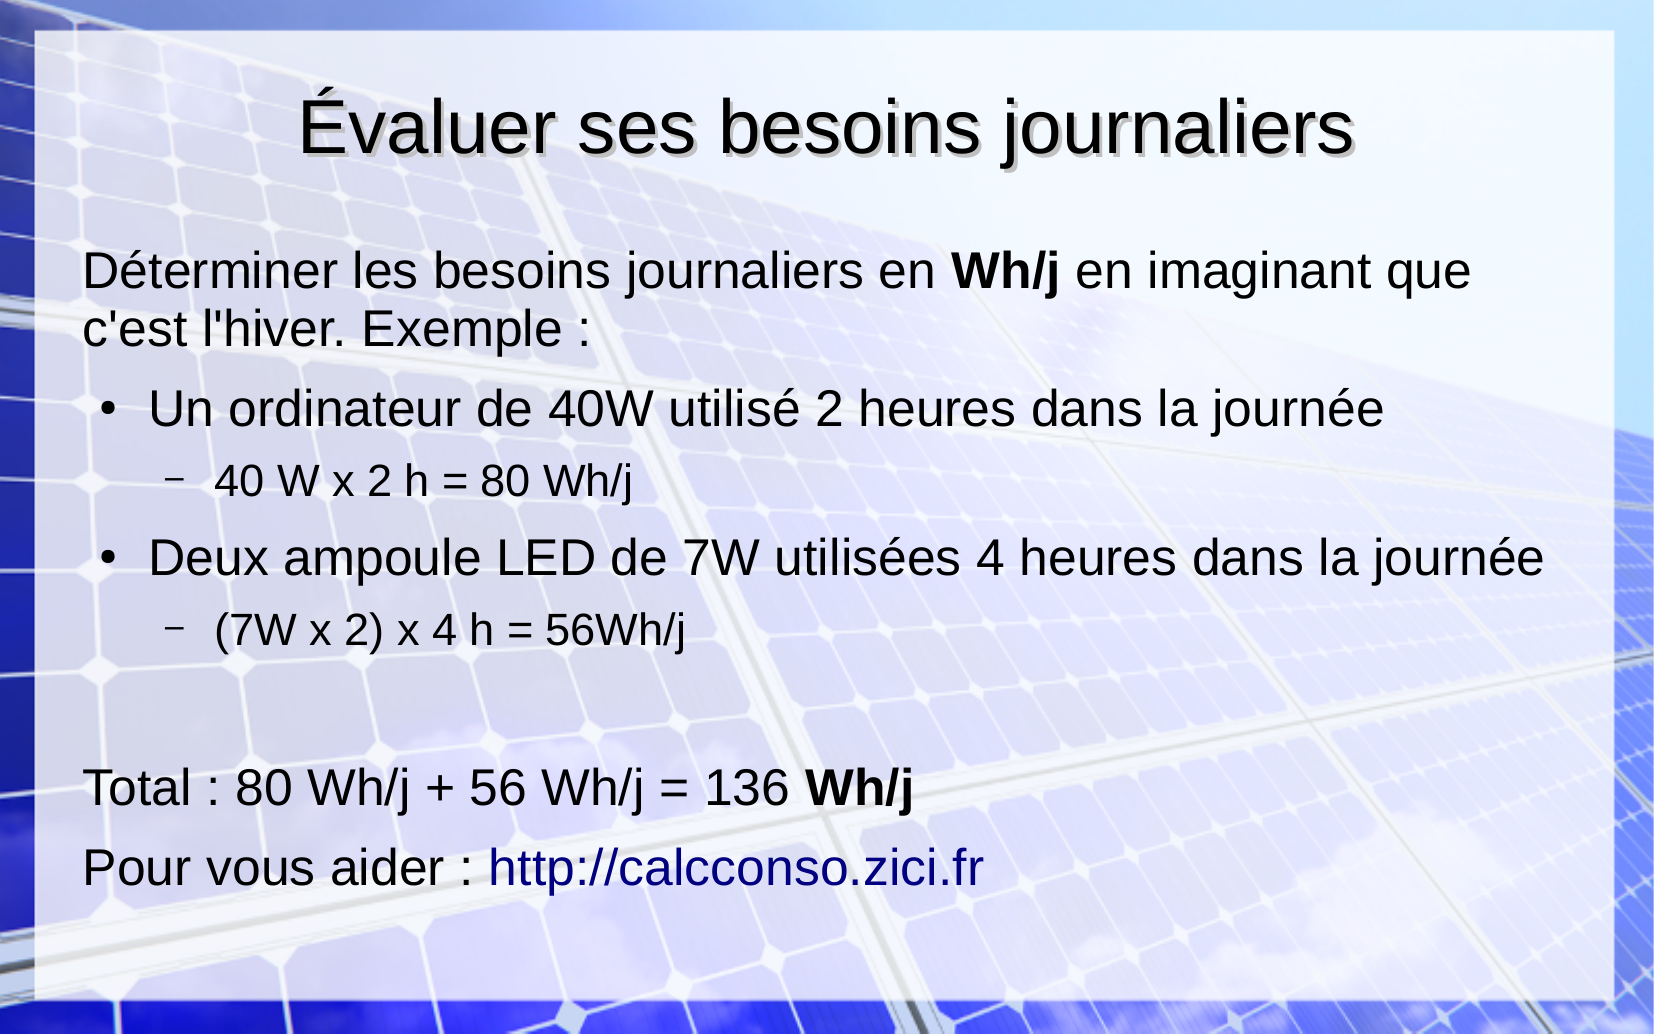

# Évaluer ses besoins journaliers
Déterminer les besoins journaliers en Wh/j en imaginant que c'est l'hiver. Exemple :
Un ordinateur de 40W utilisé 2 heures dans la journée
40 W x 2 h = 80 Wh/j
Deux ampoule LED de 7W utilisées 4 heures dans la journée
(7W x 2) x 4 h = 56Wh/j
Total : 80 Wh/j + 56 Wh/j = 136 Wh/j
Pour vous aider : http://calcconso.zici.fr